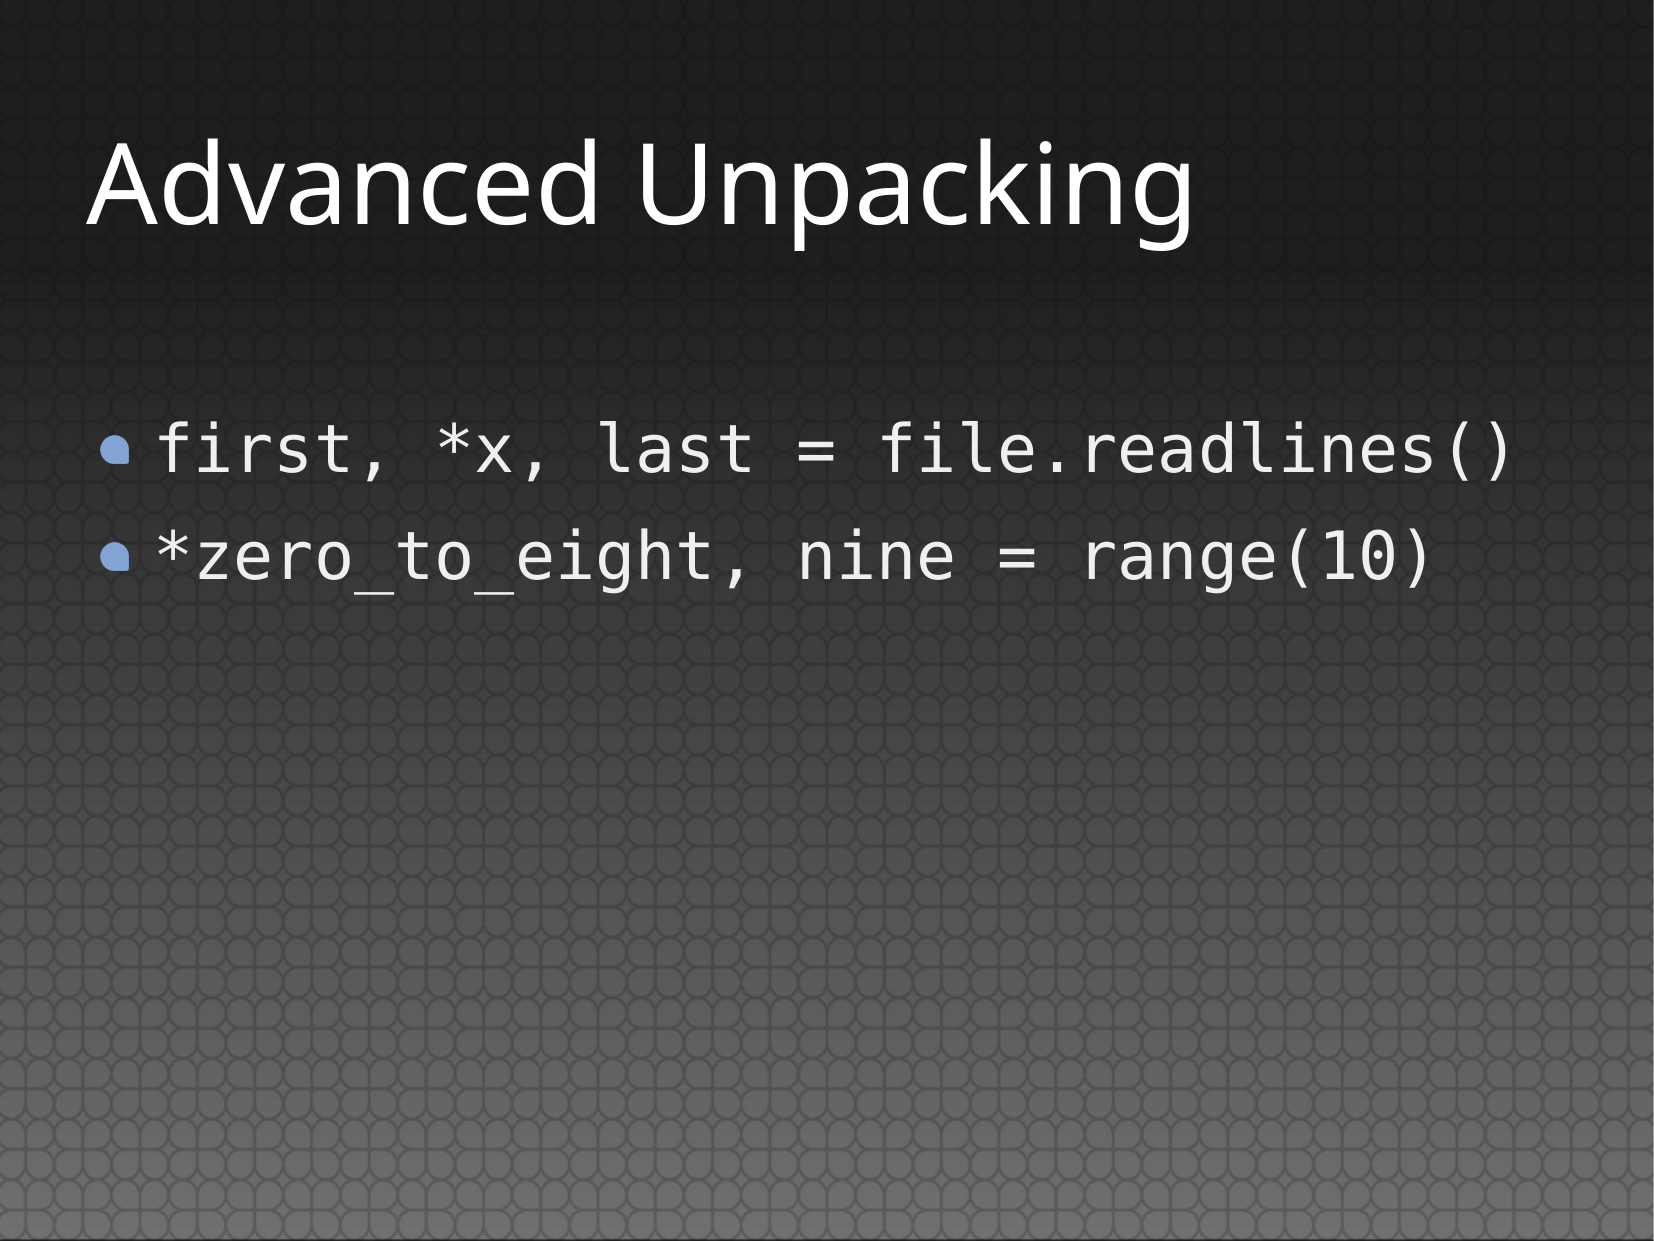

# Advanced Unpacking
first, *x, last = file.readlines()
*zero_to_eight, nine = range(10)